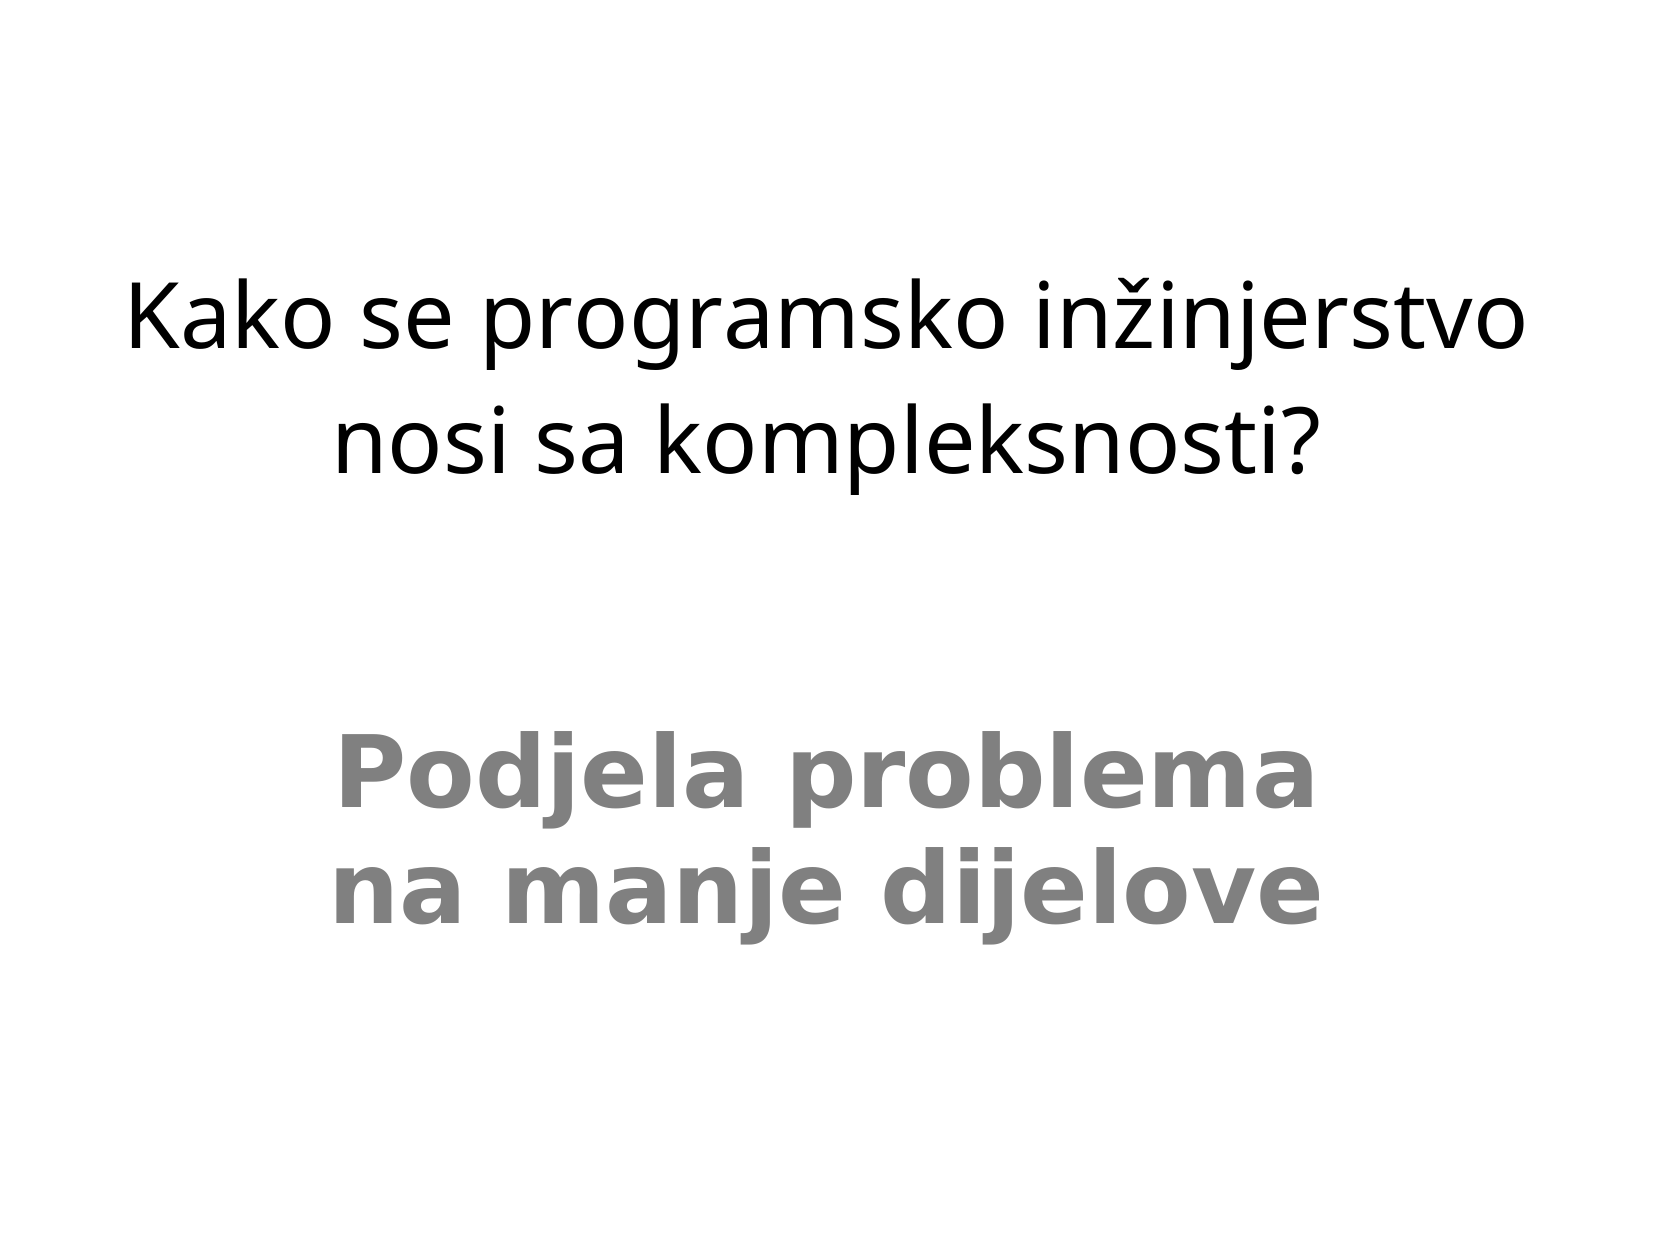

Kako se programsko inžinjerstvo nosi sa kompleksnosti?
Podjela problema
na manje dijelove